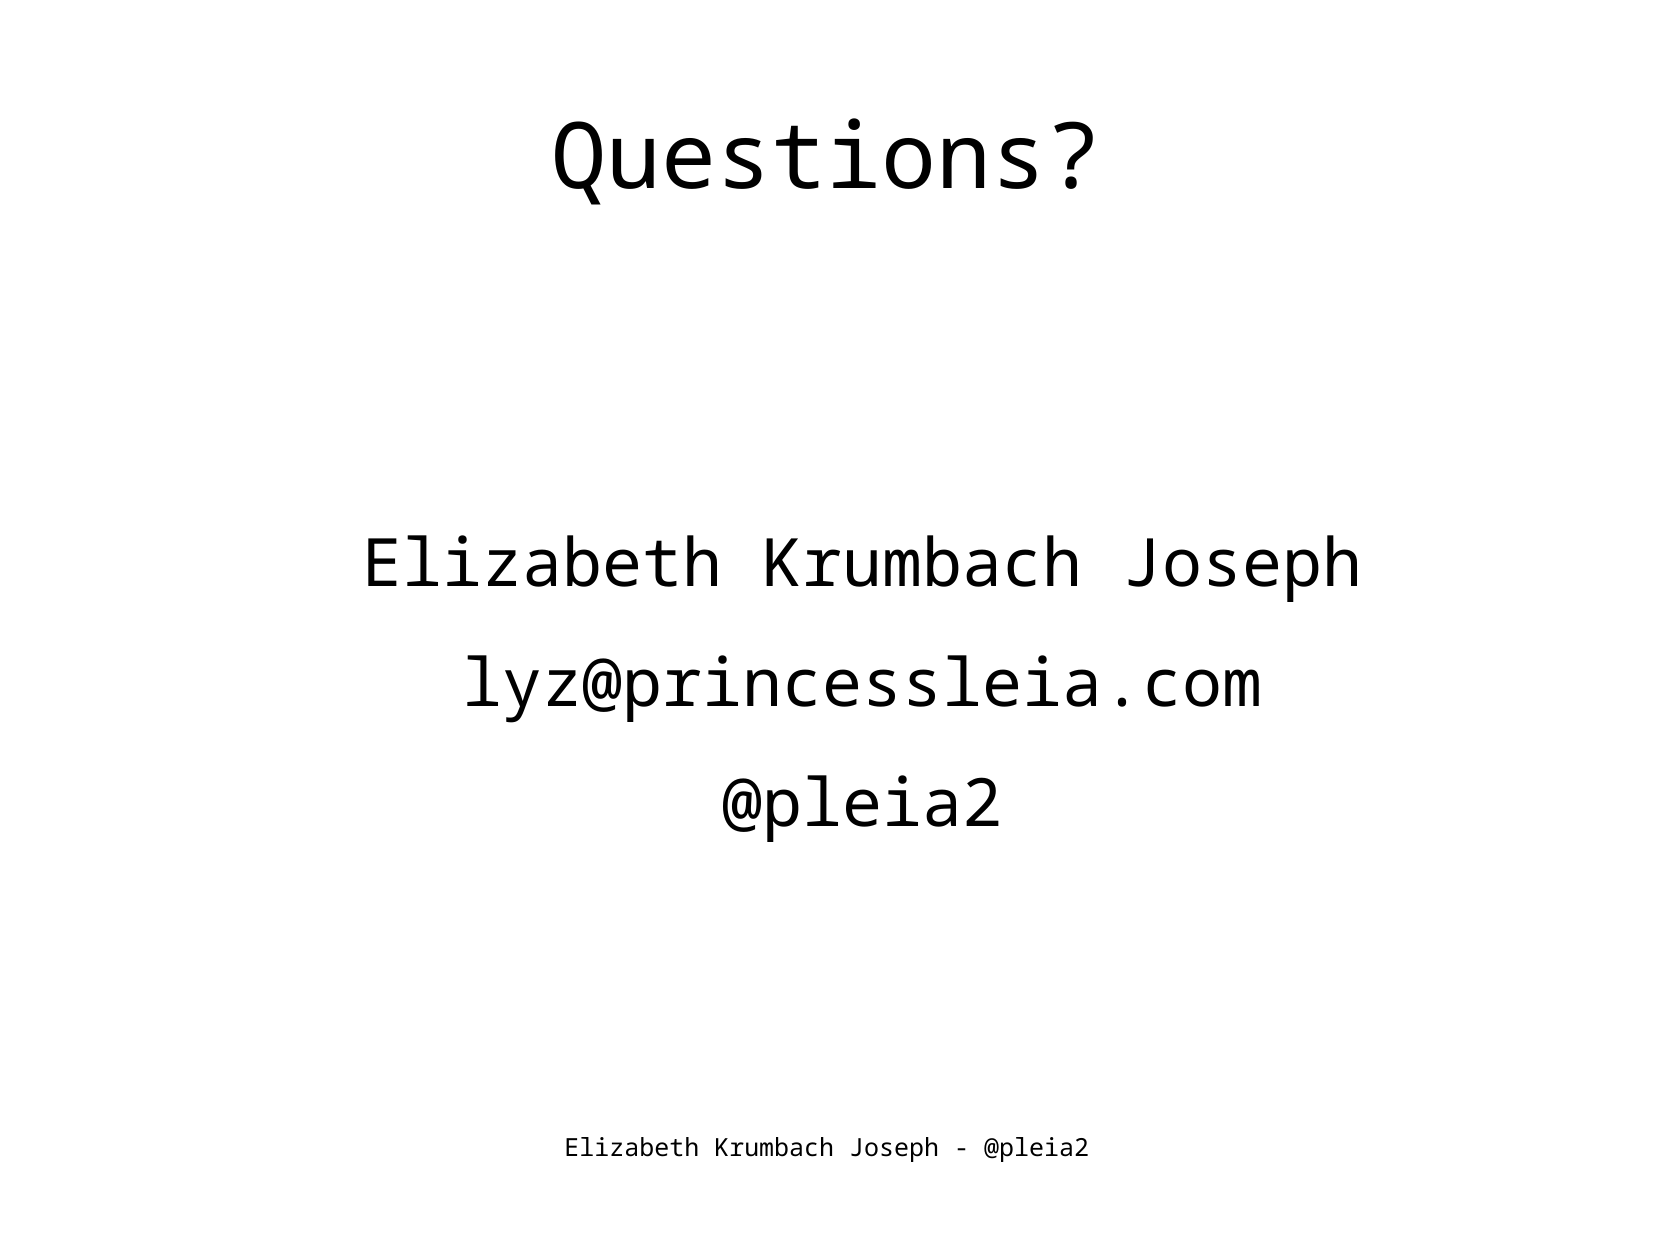

# Questions?
Elizabeth Krumbach Joseph
lyz@princessleia.com
@pleia2
Elizabeth Krumbach Joseph - @pleia2